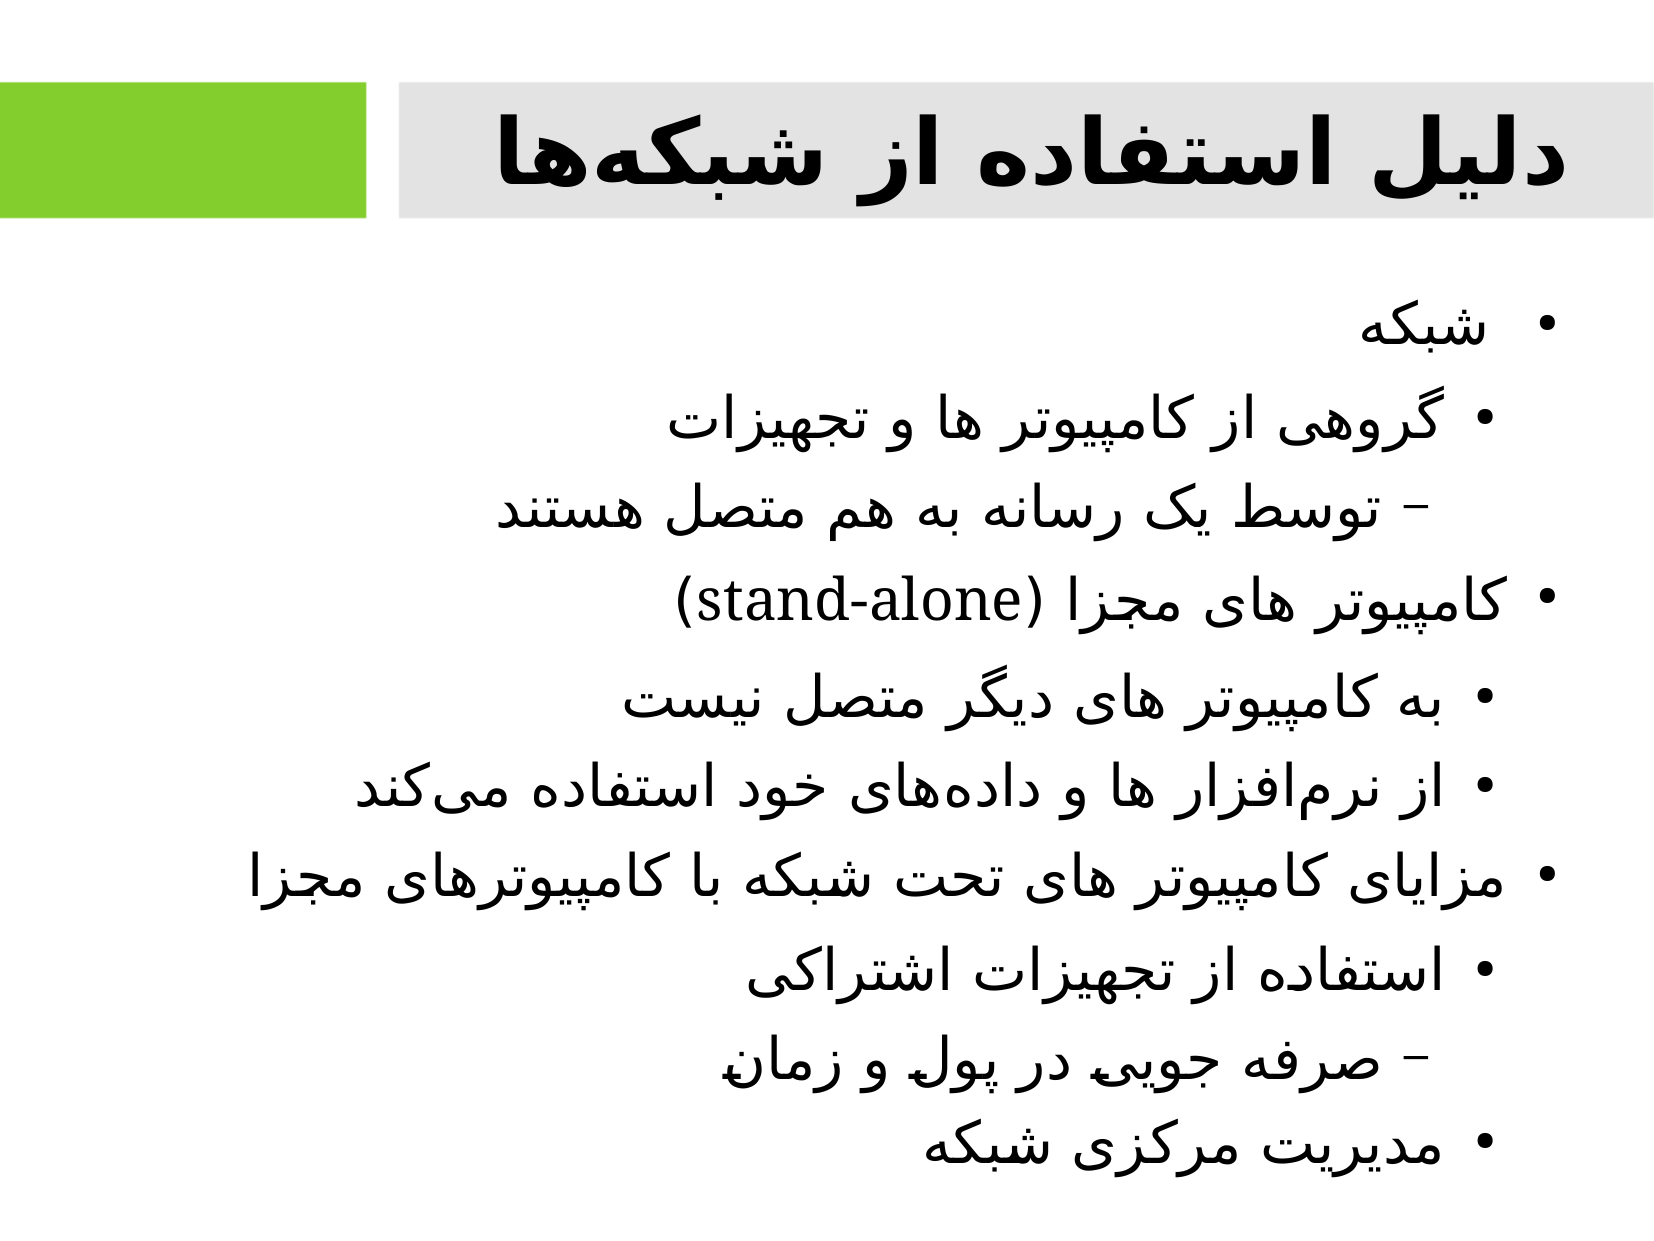

# دلیل استفاده از شبکه‌ها
 شبکه
گروهی از کامپیوتر ها و تجهیزات
توسط یک رسانه به هم متصل هستند
کامپیوتر های مجزا (stand-alone)
به کامپیوتر های دیگر متصل نیست
از نرم‌افزار ها و داده‌های خود استفاده می‌کند
مزایای کامپیوتر های تحت شبکه با کامپیوترهای مجزا
استفاده از تجهیزات اشتراکی
صرفه جویی در پول و زمان
مدیریت مرکزی شبکه